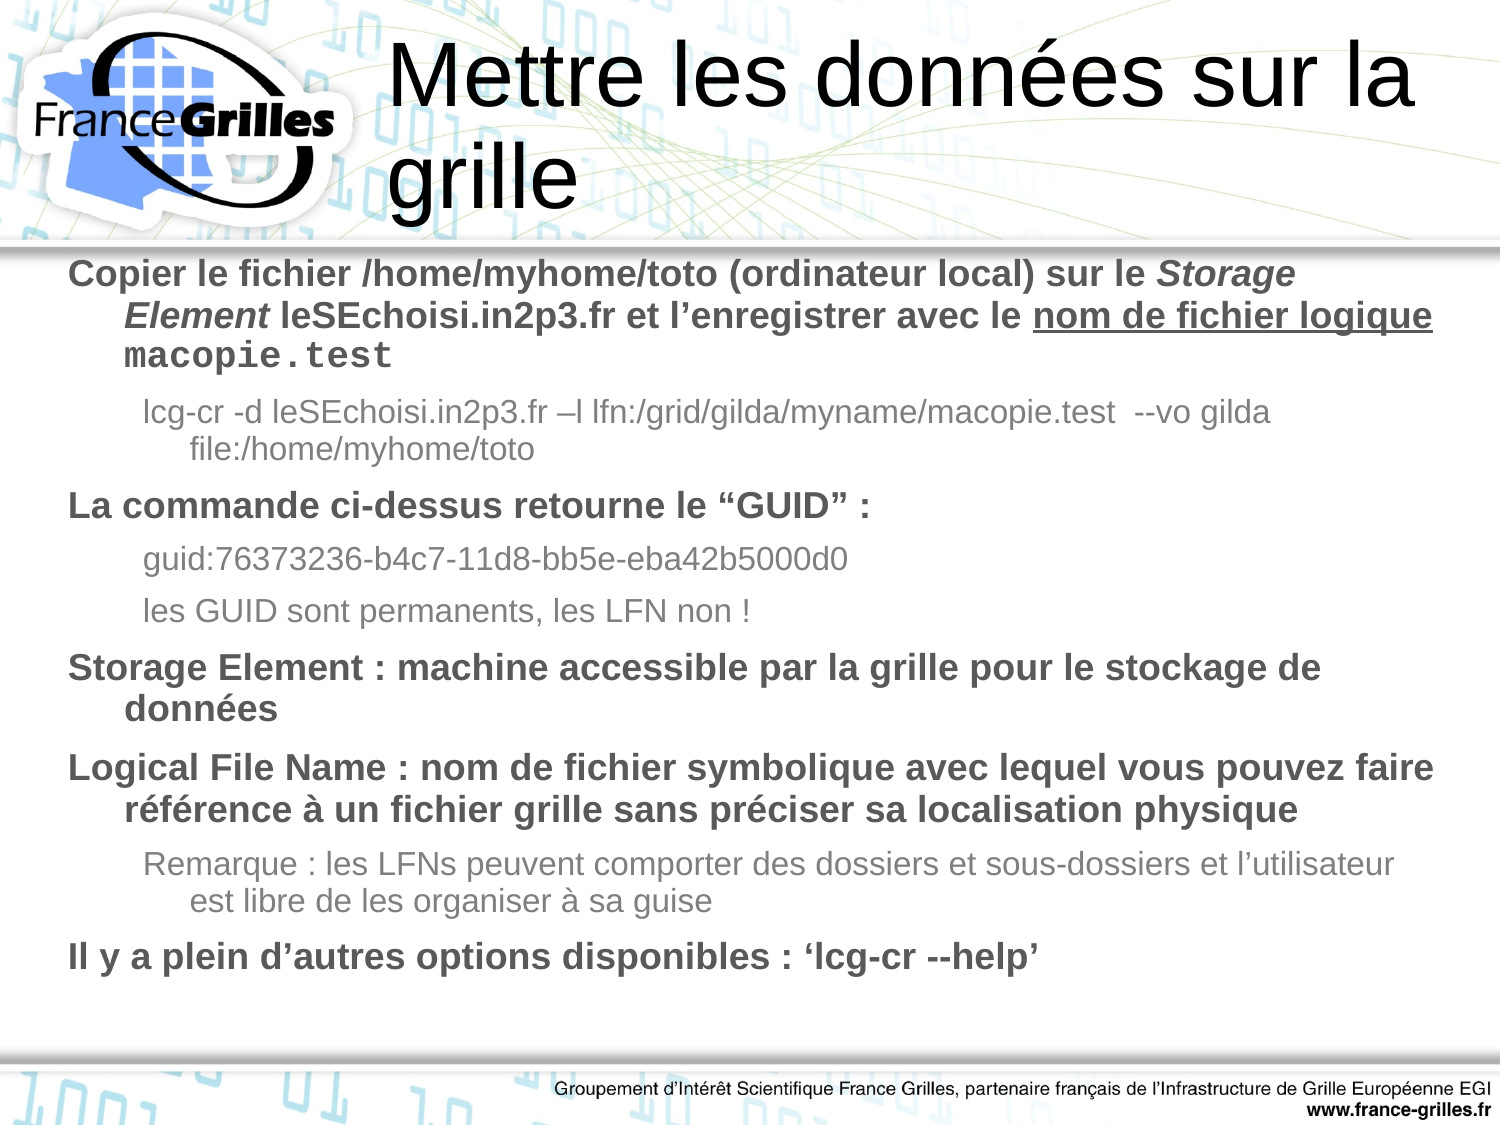

# Mettre les données sur la grille
Copier le fichier /home/myhome/toto (ordinateur local) sur le Storage Element leSEchoisi.in2p3.fr et l’enregistrer avec le nom de fichier logique macopie.test
lcg-cr -d leSEchoisi.in2p3.fr –l lfn:/grid/gilda/myname/macopie.test --vo gilda file:/home/myhome/toto
La commande ci-dessus retourne le “GUID” :
guid:76373236-b4c7-11d8-bb5e-eba42b5000d0
les GUID sont permanents, les LFN non !
Storage Element : machine accessible par la grille pour le stockage de données
Logical File Name : nom de fichier symbolique avec lequel vous pouvez faire référence à un fichier grille sans préciser sa localisation physique
Remarque : les LFNs peuvent comporter des dossiers et sous-dossiers et l’utilisateur est libre de les organiser à sa guise
Il y a plein d’autres options disponibles : ‘lcg-cr --help’